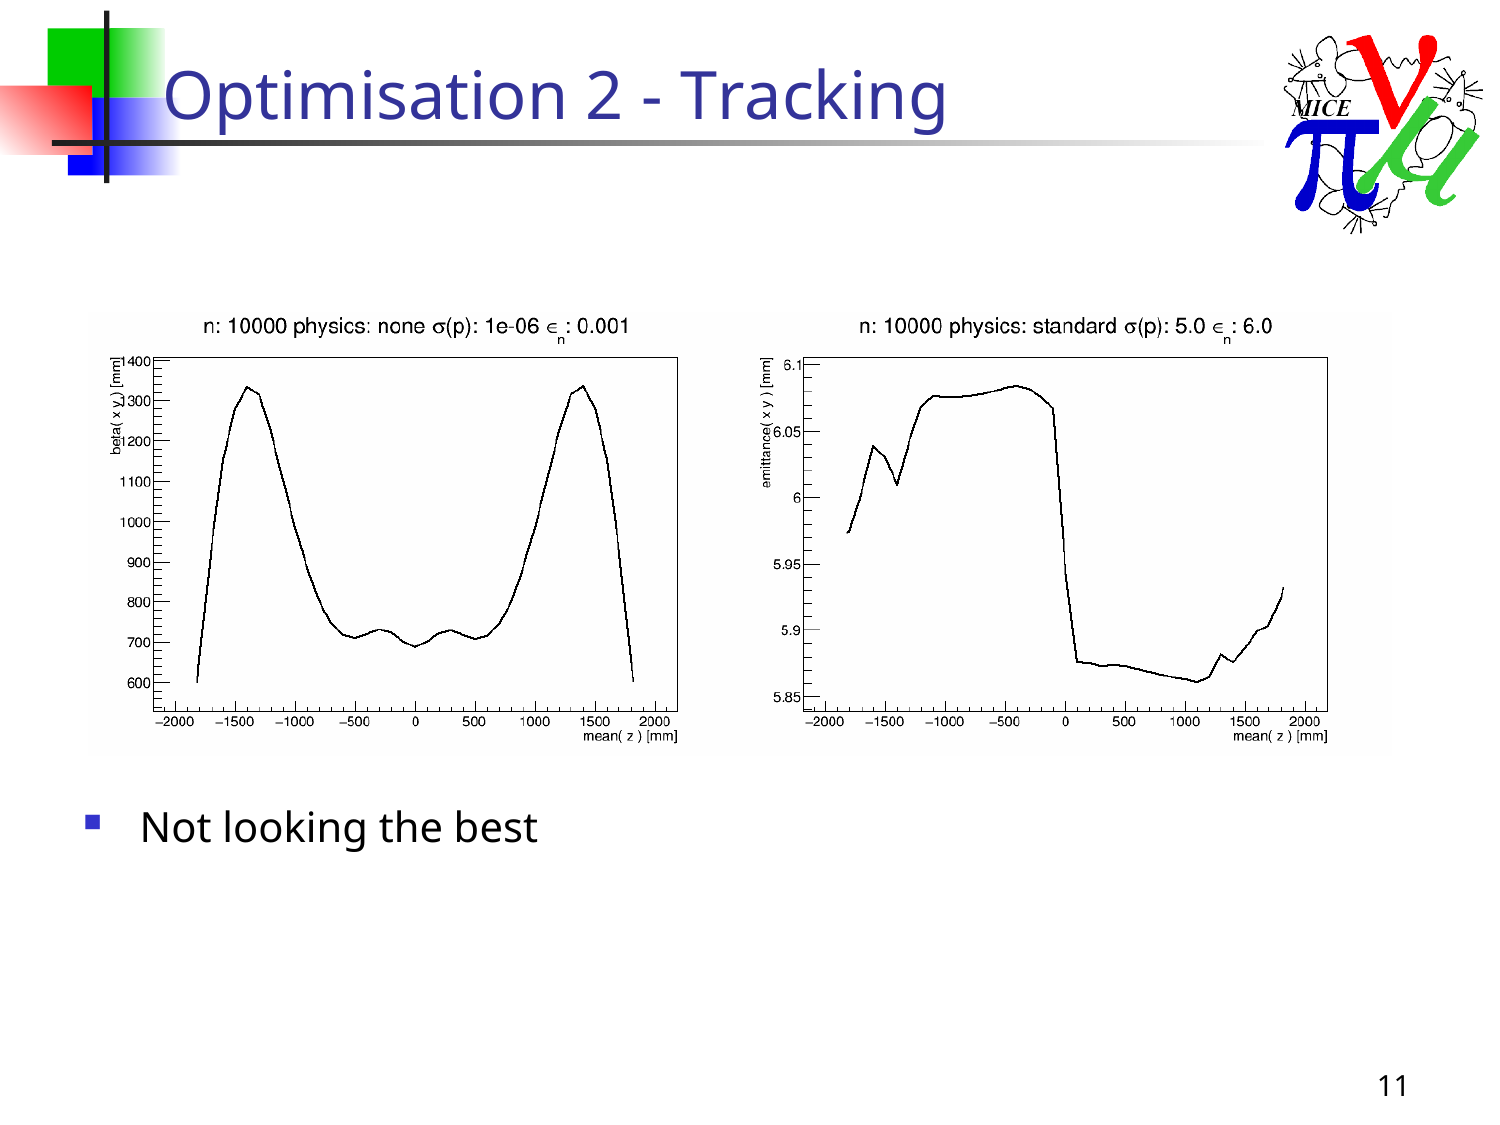

# Optimisation 2 - Tracking
Not looking the best
11